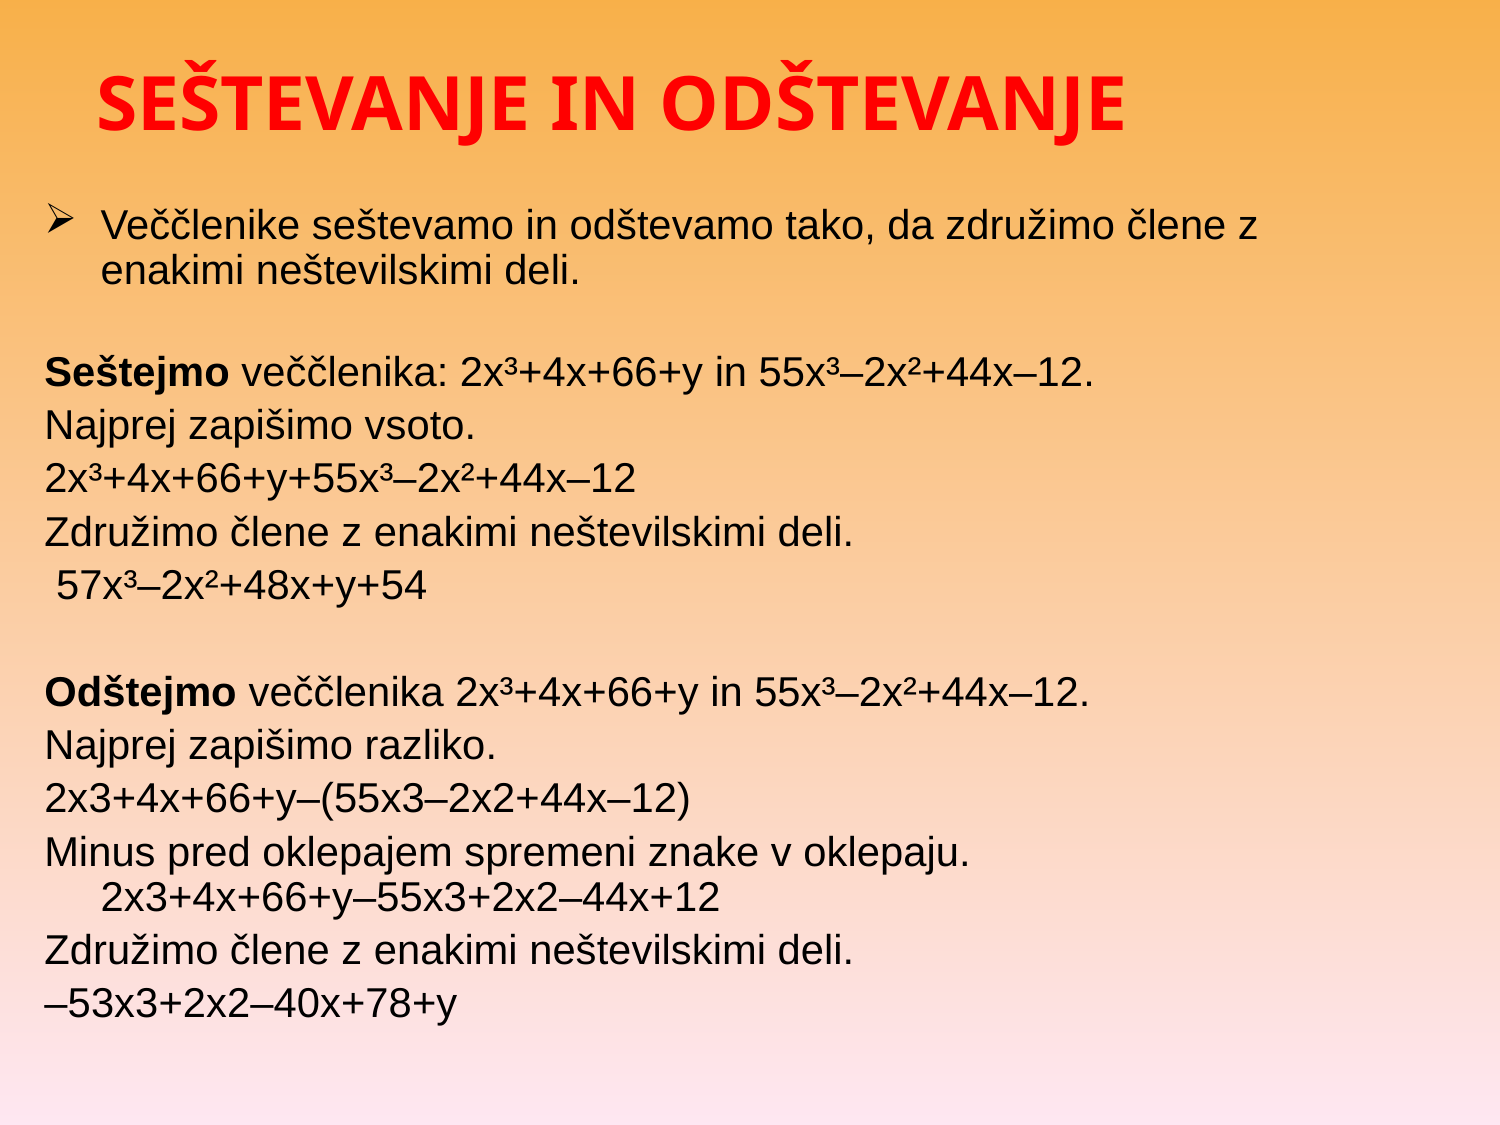

# SEŠTEVANJE IN ODŠTEVANJE
Veččlenike seštevamo in odštevamo tako, da združimo člene z enakimi neštevilskimi deli.
Seštejmo veččlenika: 2x³+4x+66+y in 55x³–2x²+44x–12.
Najprej zapišimo vsoto.
2x³+4x+66+y+55x³–2x²+44x–12
Združimo člene z enakimi neštevilskimi deli.
 57x³–2x²+48x+y+54
Odštejmo veččlenika 2x³+4x+66+y in 55x³–2x²+44x–12.
Najprej zapišimo razliko.
2x3+4x+66+y–(55x3–2x2+44x–12)
Minus pred oklepajem spremeni znake v oklepaju.
2x3+4x+66+y–55x3+2x2–44x+12
Združimo člene z enakimi neštevilskimi deli.
–53x3+2x2–40x+78+y